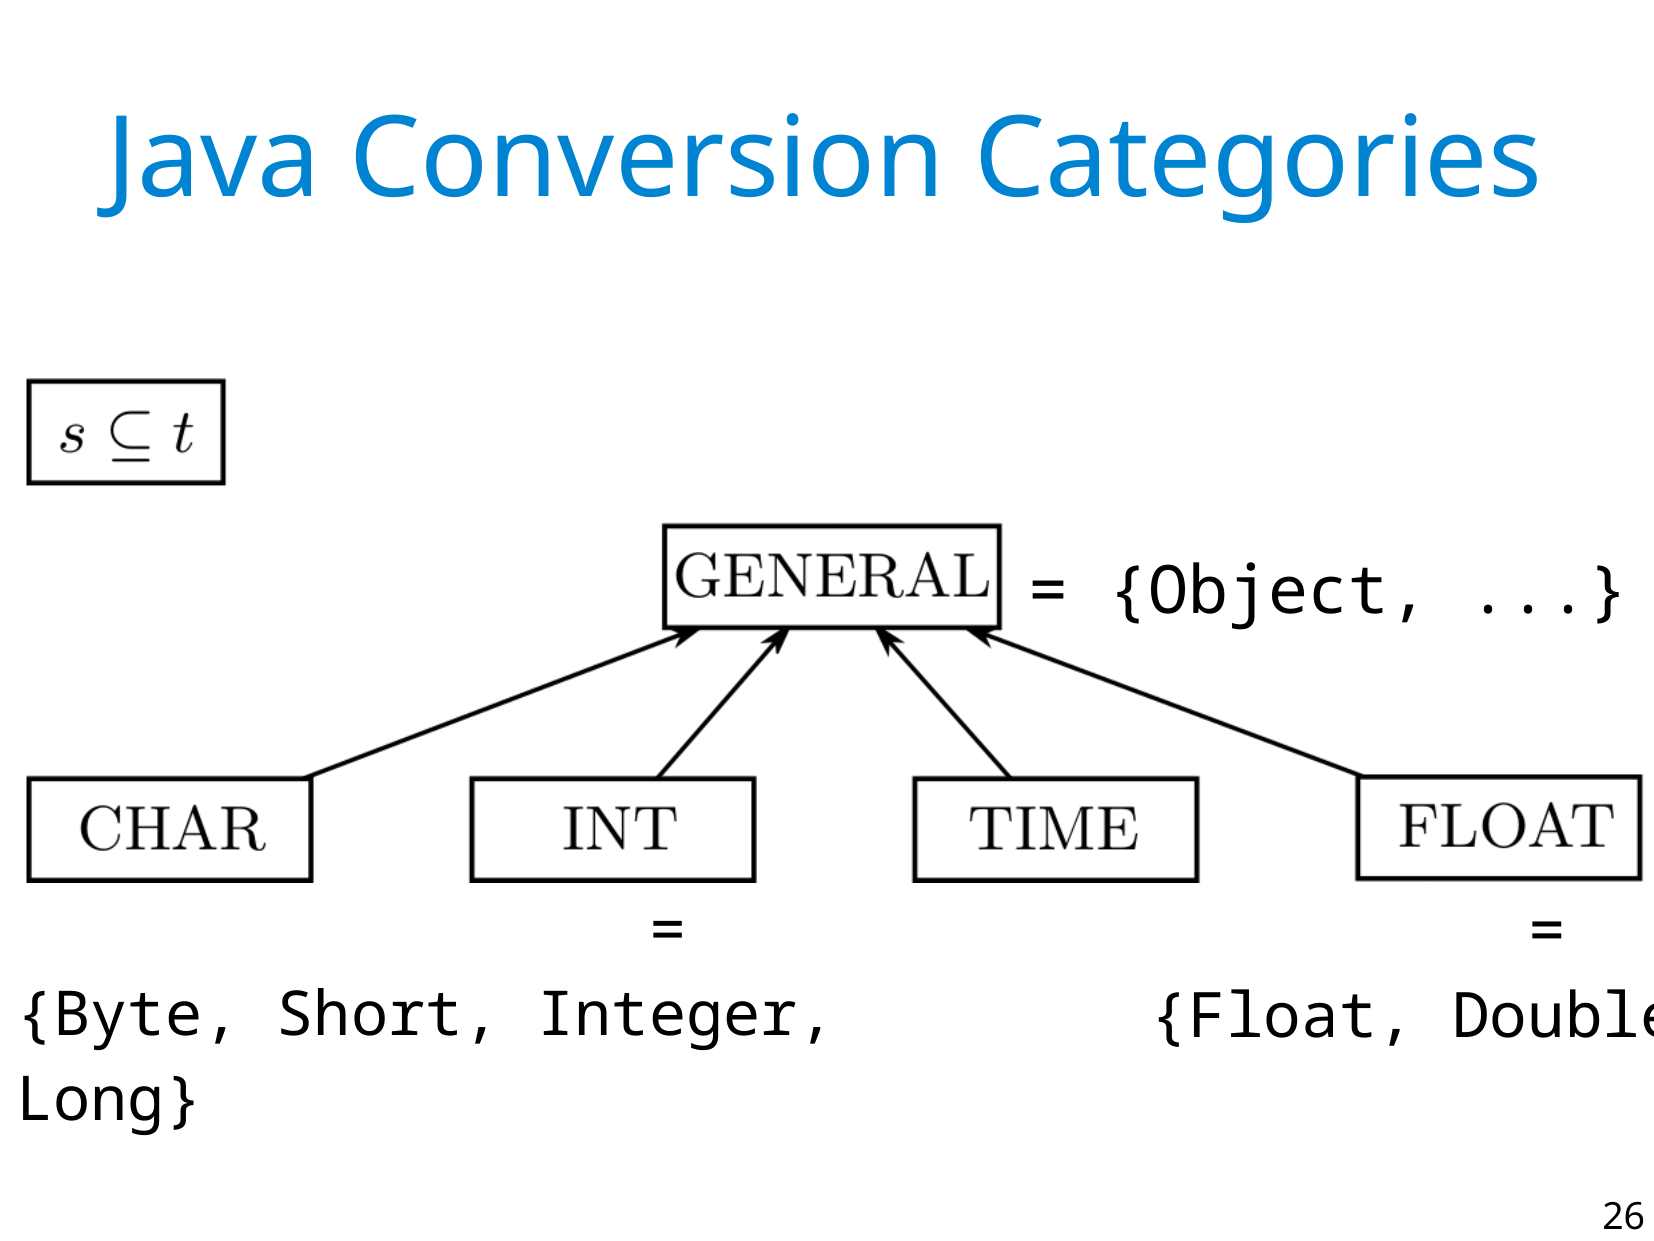

# Java Conversion Categories
= {Object, ...}
 =
{Byte, Short, Integer, Long}
 =
{Float, Double}
26